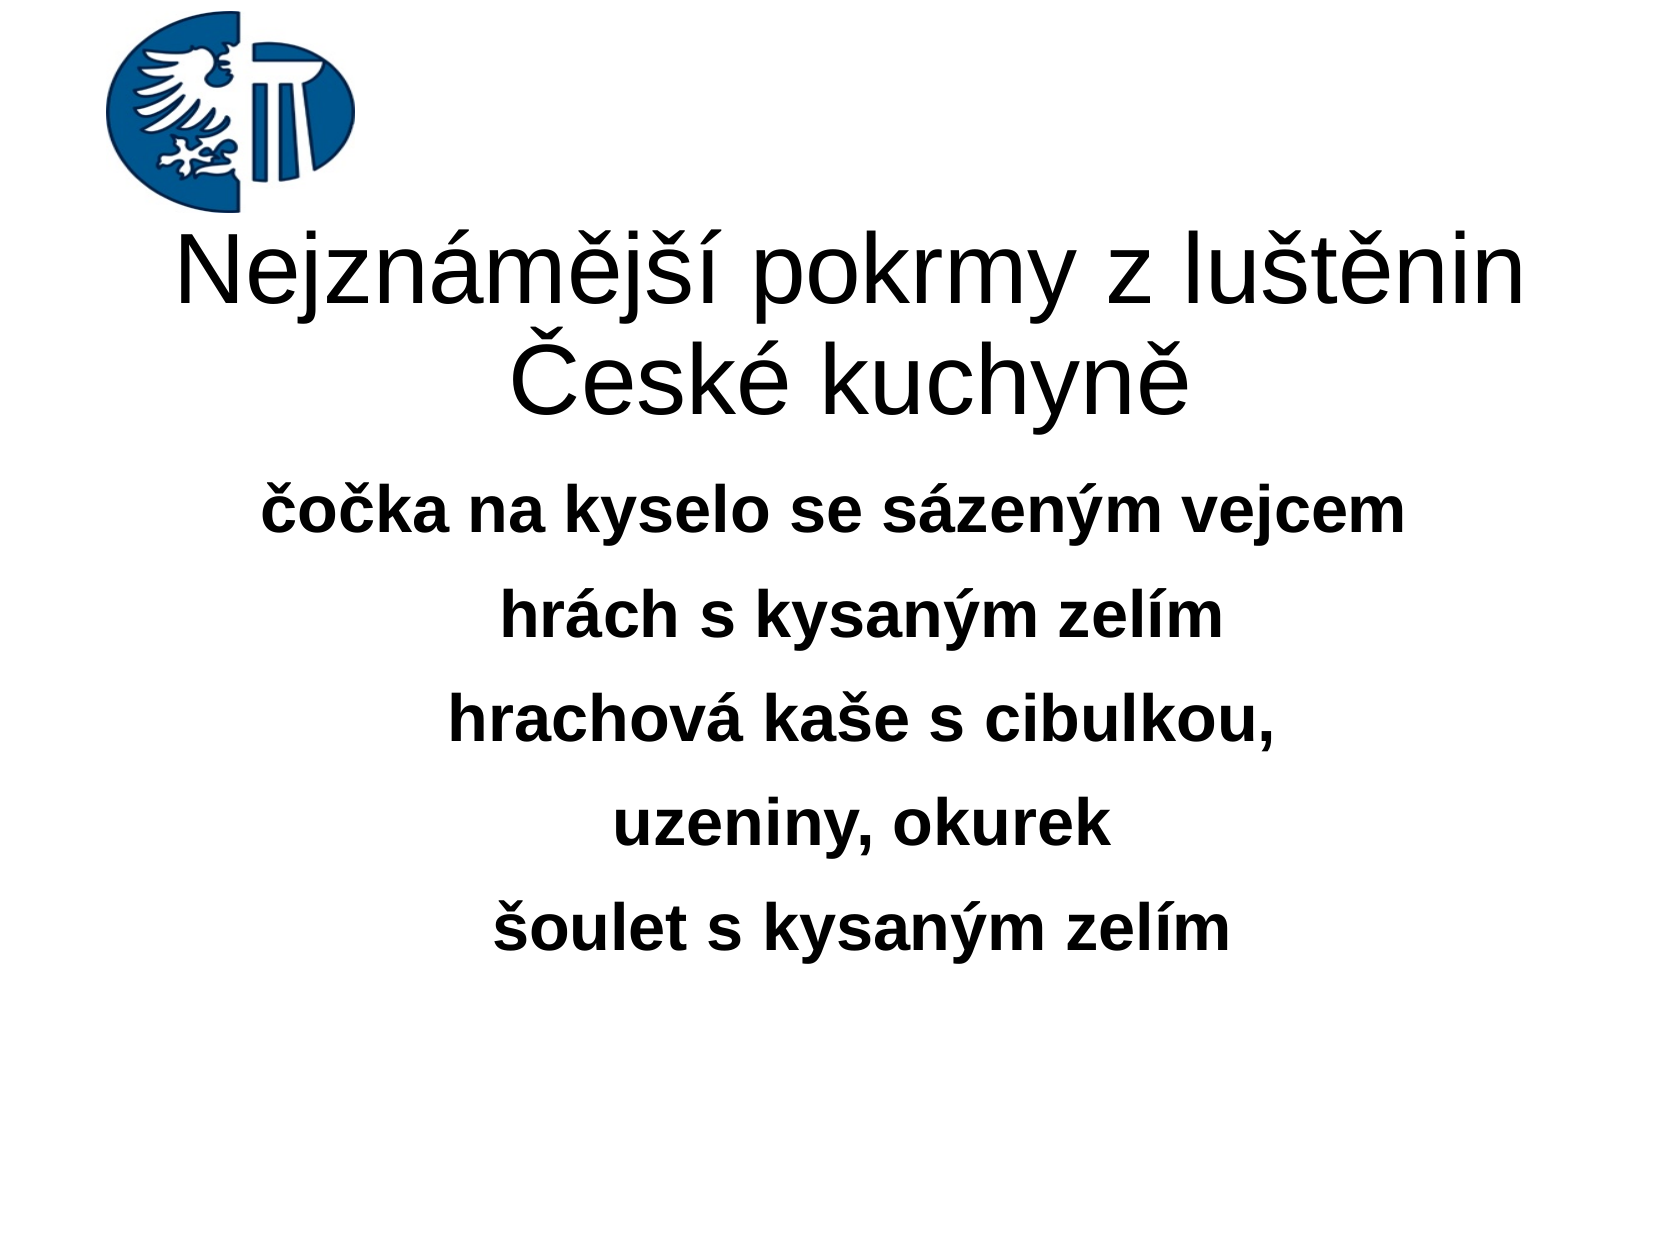

# Nejznámější pokrmy z luštěnin České kuchyně
čočka na kyselo se sázeným vejcem
hrách s kysaným zelím
hrachová kaše s cibulkou,
uzeniny, okurek
šoulet s kysaným zelím